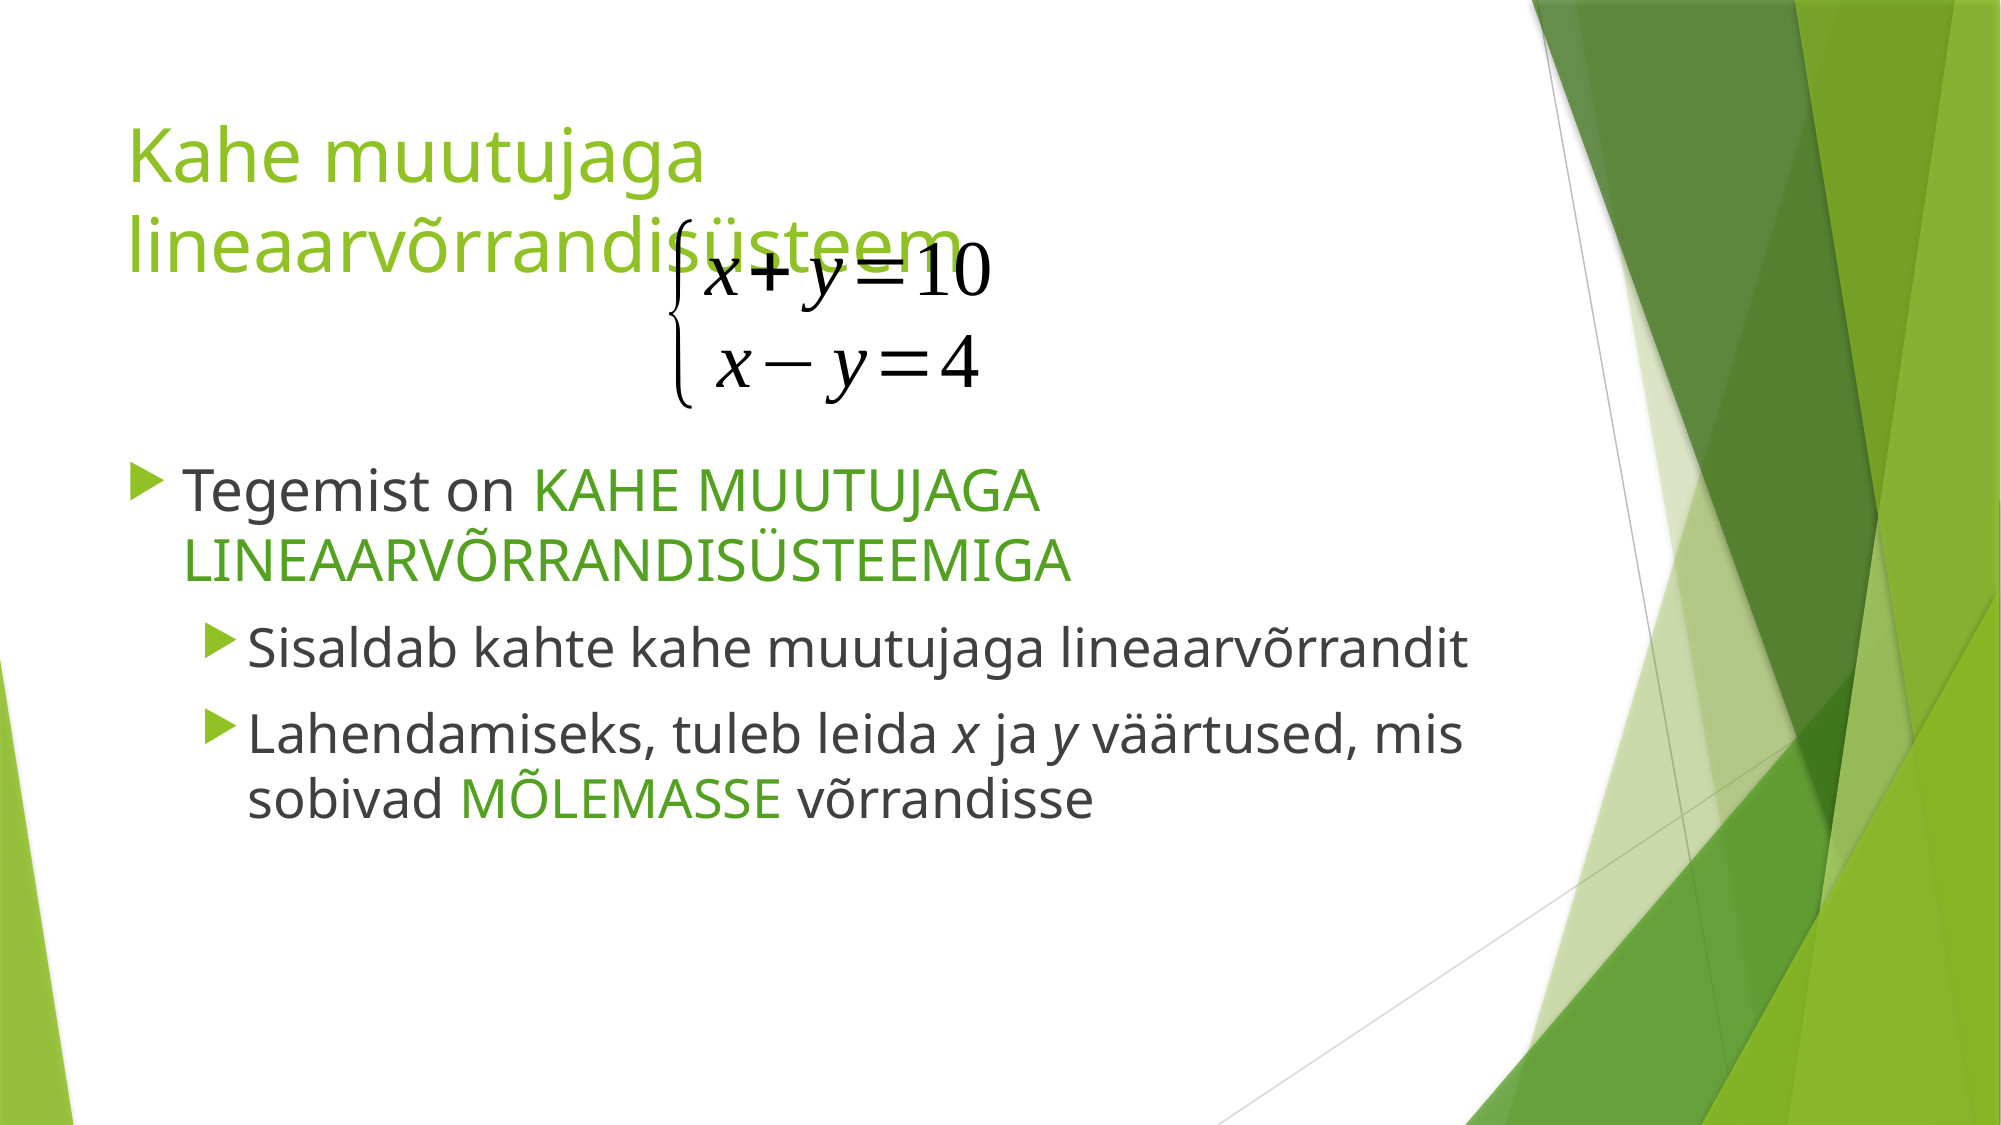

# Kahe muutujaga lineaarvõrrandisüsteem
Tegemist on KAHE MUUTUJAGA LINEAARVÕRRANDISÜSTEEMIGA
Sisaldab kahte kahe muutujaga lineaarvõrrandit
Lahendamiseks, tuleb leida x ja y väärtused, mis sobivad MÕLEMASSE võrrandisse